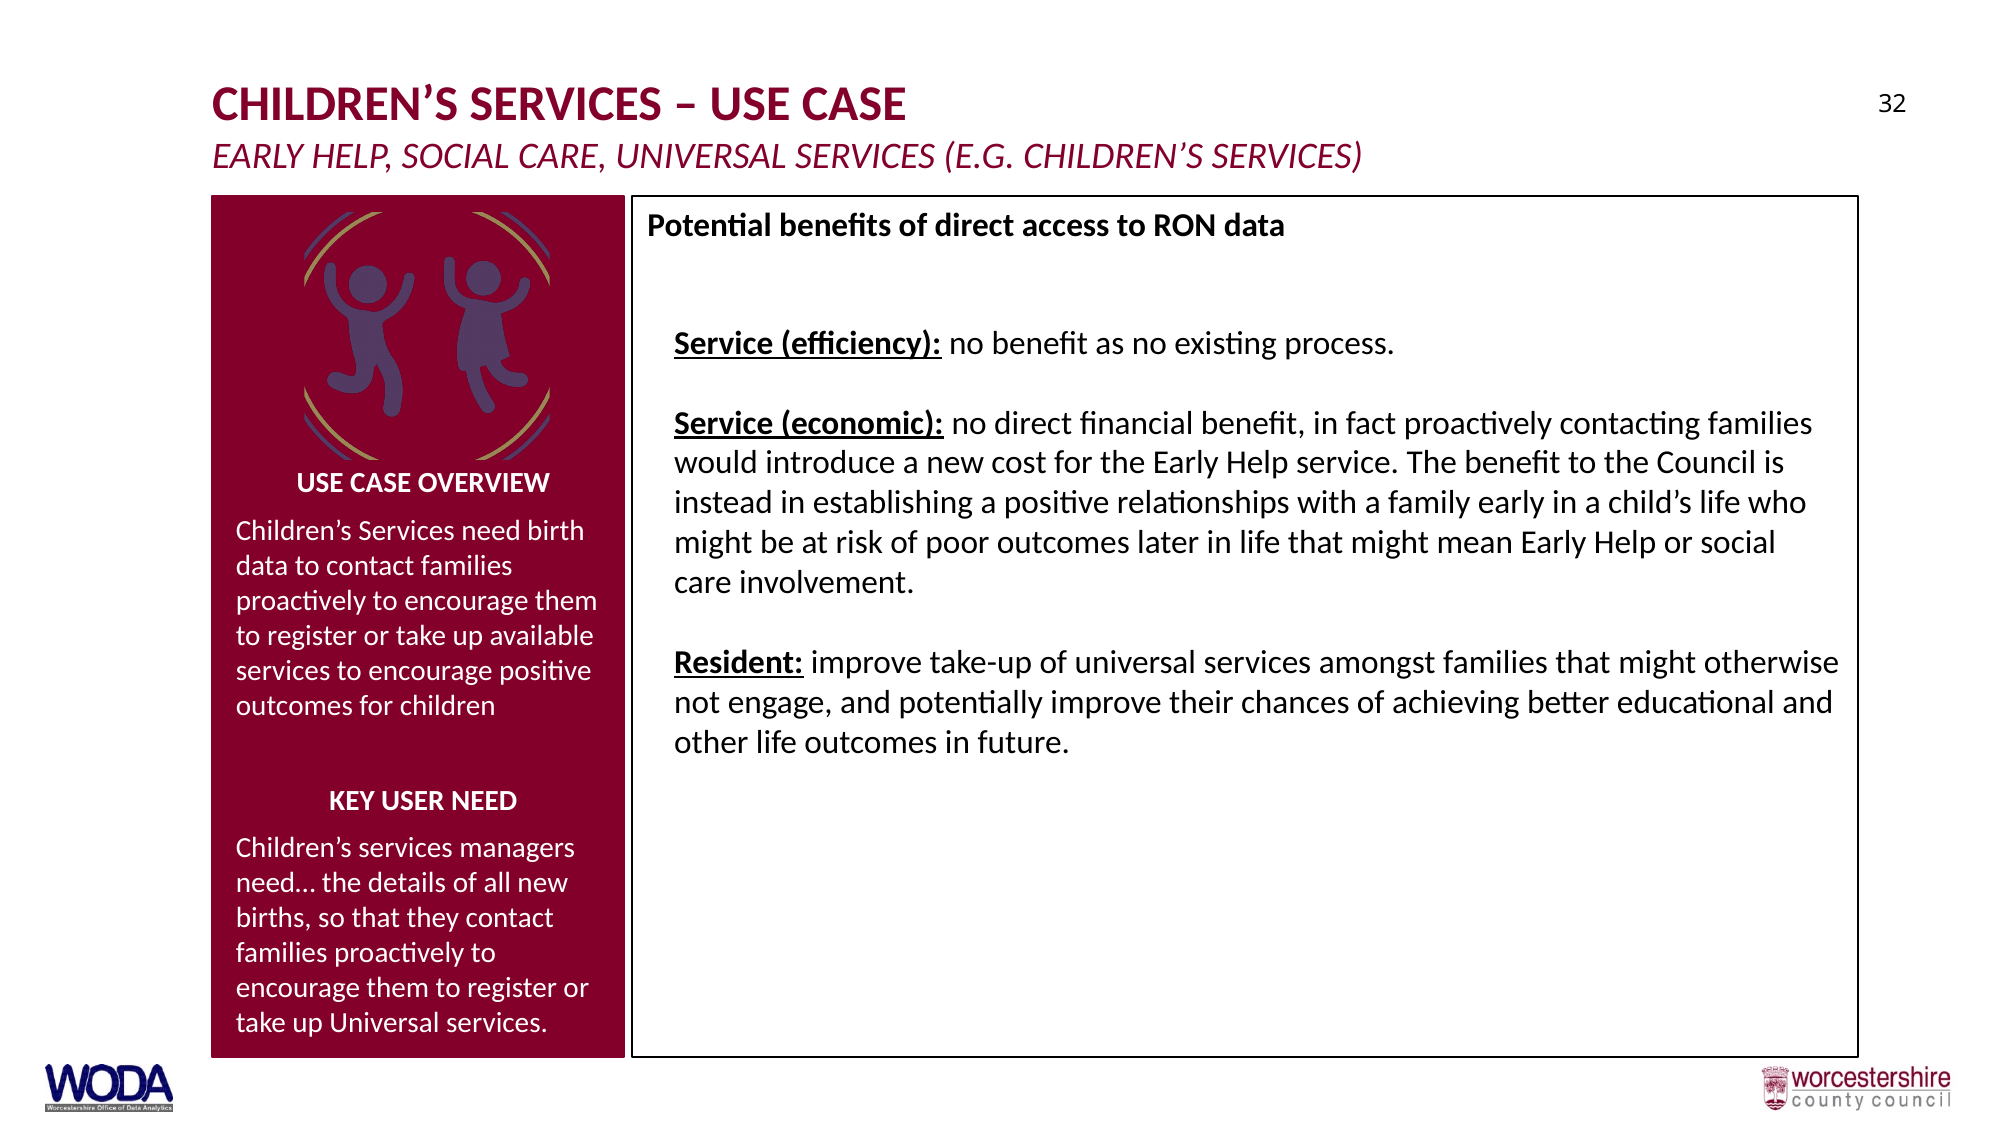

# CHILDREN’S SERVICES – USE CASE EARLY HELP, SOCIAL CARE, UNIVERSAL SERVICES (E.G. CHILDREN’S SERVICES)
USE CASE OVERVIEW
Children’s Services need birth data to contact families proactively to encourage them to register or take up available services to encourage positive outcomes for children
KEY USER NEED
Children’s services managers need… the details of all new births, so that they contact families proactively to encourage them to register or take up Universal services.
Potential benefits of direct access to RON data
Service (efficiency): no benefit as no existing process.
Service (economic): no direct financial benefit, in fact proactively contacting families would introduce a new cost for the Early Help service. The benefit to the Council is instead in establishing a positive relationships with a family early in a child’s life who might be at risk of poor outcomes later in life that might mean Early Help or social care involvement.
Resident: improve take-up of universal services amongst families that might otherwise not engage, and potentially improve their chances of achieving better educational and other life outcomes in future.